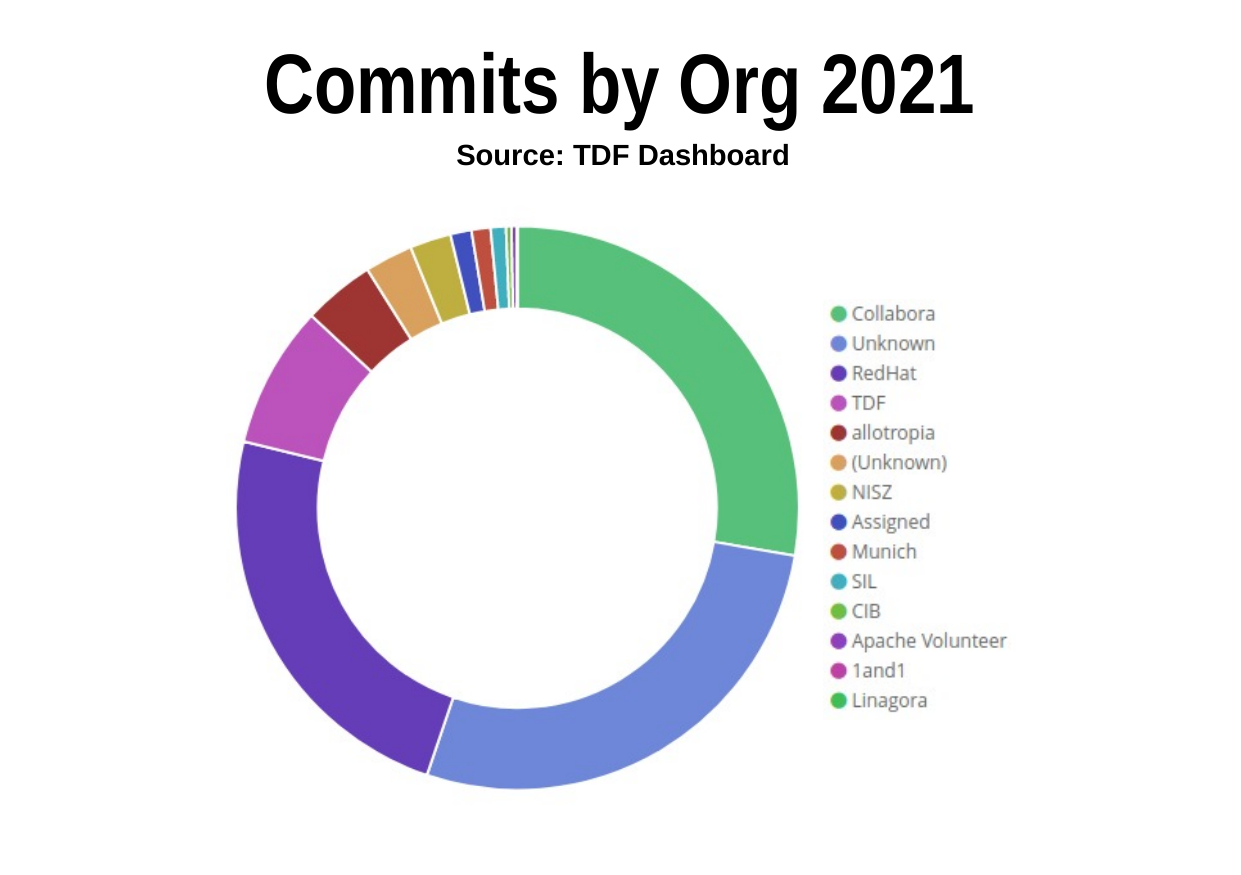

# Commits by Org 2021
Source: TDF Dashboard